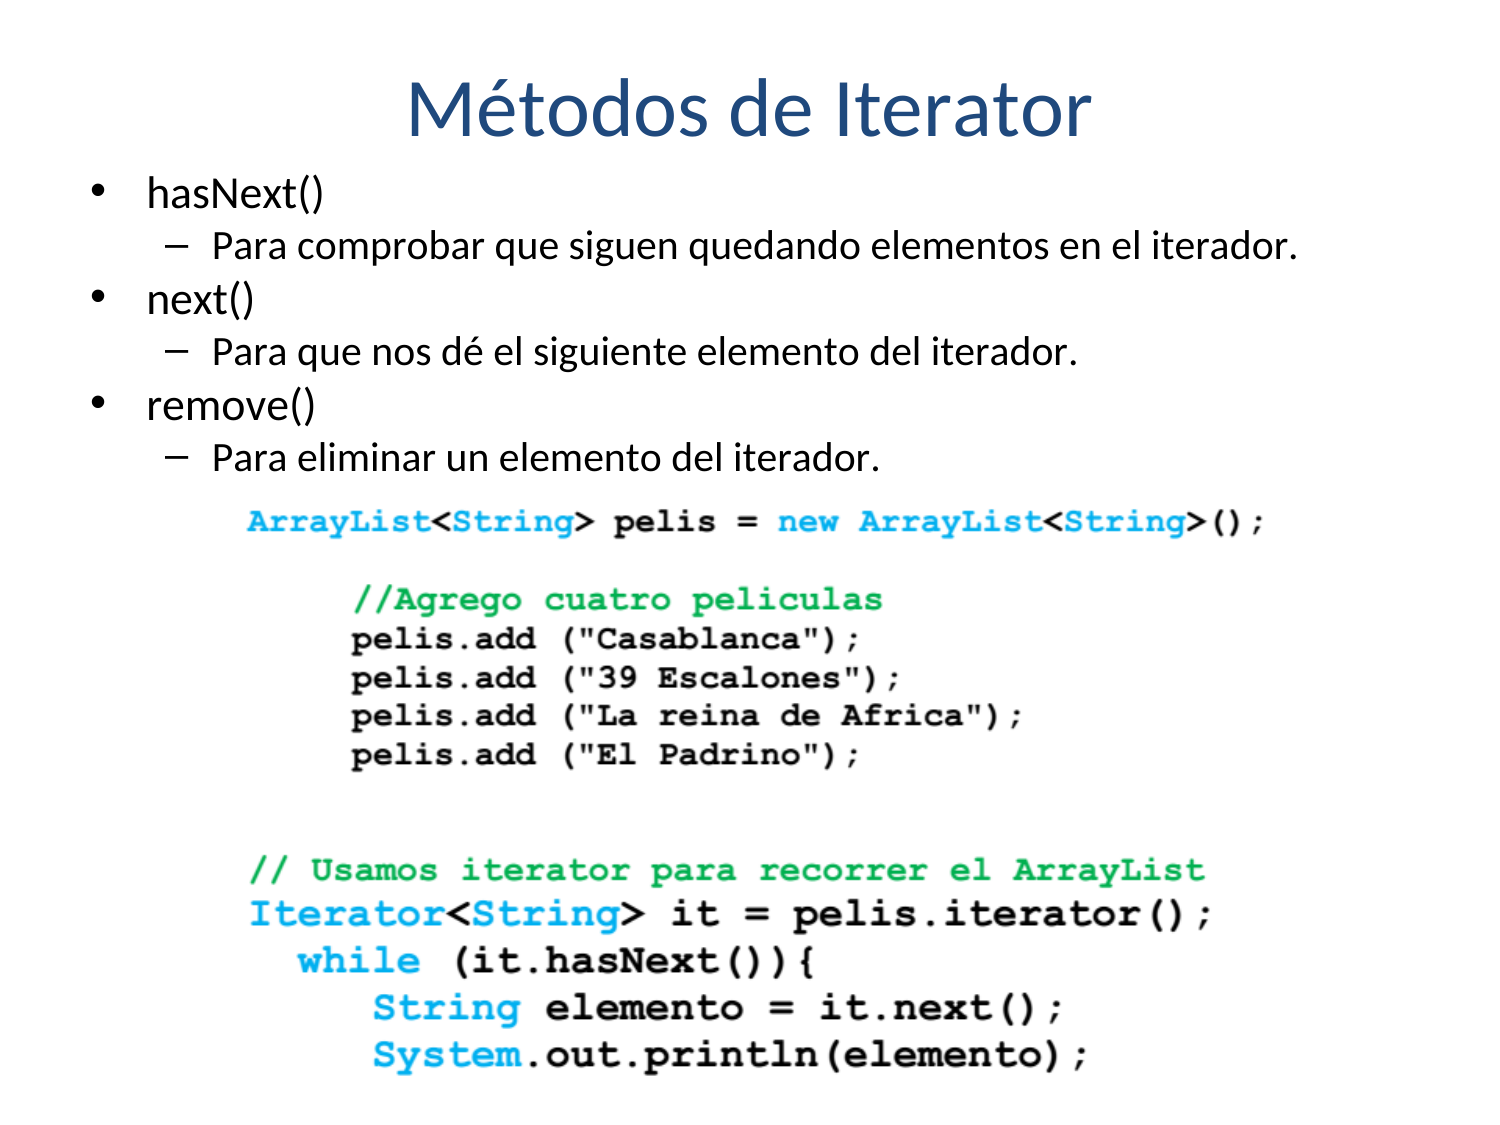

# Métodos de Iterator
hasNext()
Para comprobar que siguen quedando elementos en el iterador.
next()
Para que nos dé el siguiente elemento del iterador.
remove()
Para eliminar un elemento del iterador.